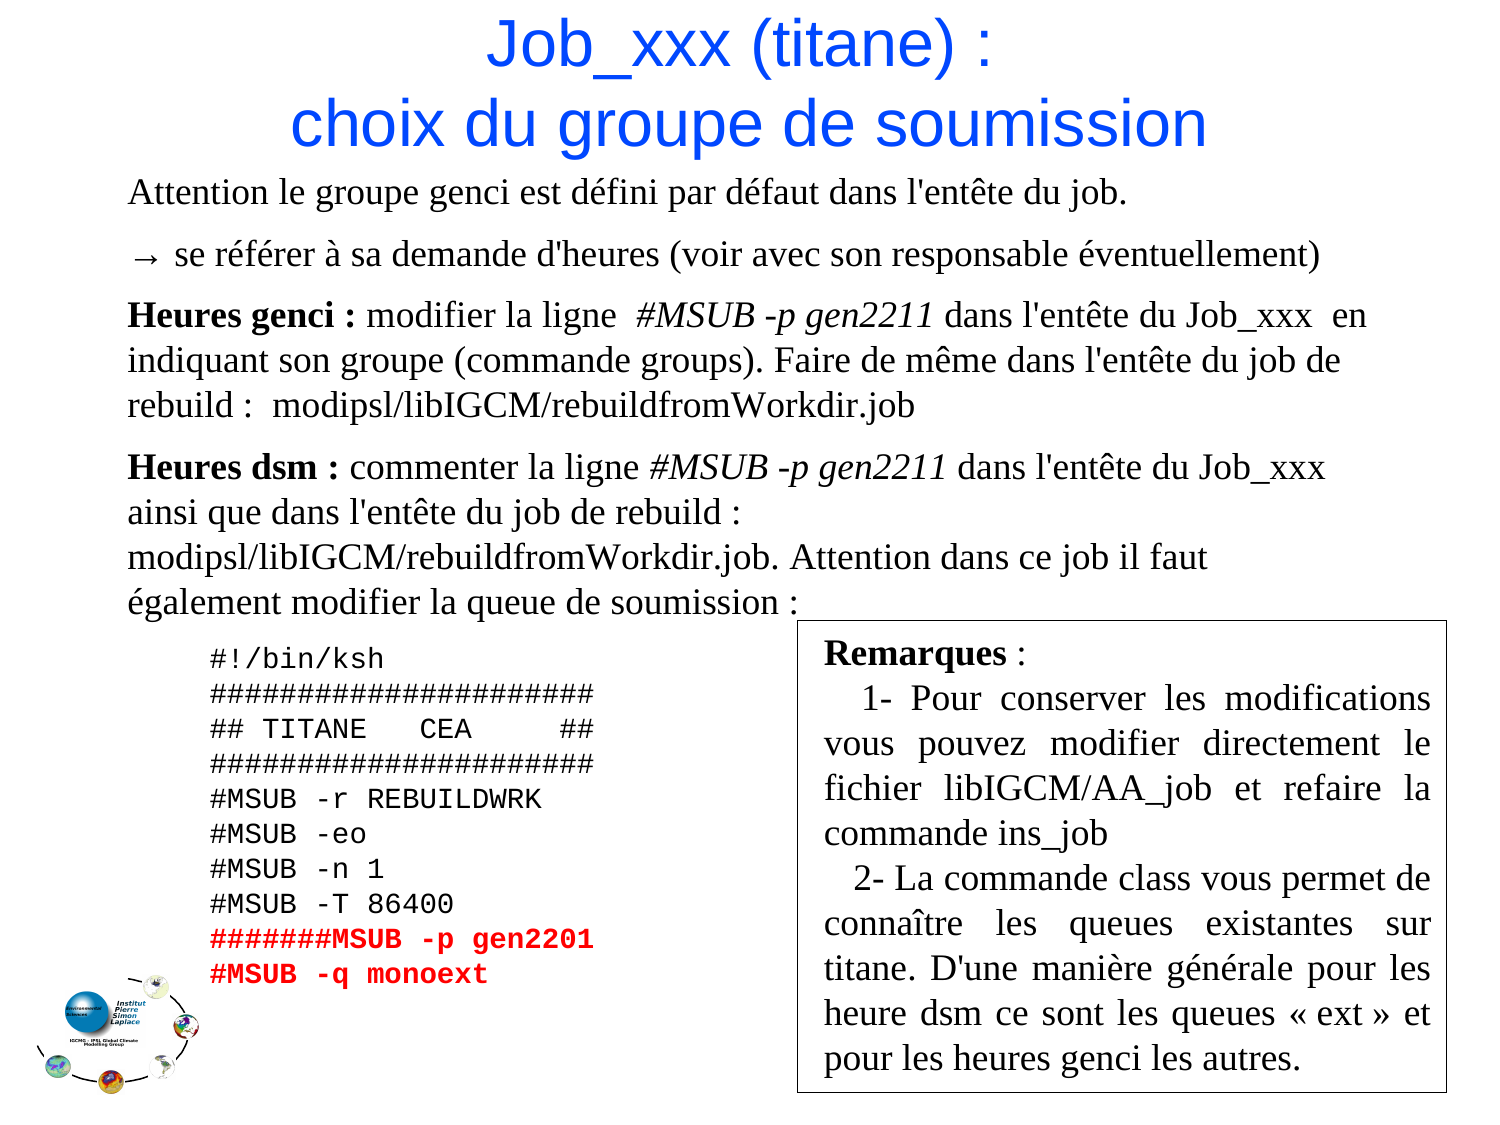

# Job_xxx (titane) : choix du groupe de soumission
Attention le groupe genci est défini par défaut dans l'entête du job.
→ se référer à sa demande d'heures (voir avec son responsable éventuellement)
Heures genci : modifier la ligne #MSUB -p gen2211 dans l'entête du Job_xxx en indiquant son groupe (commande groups). Faire de même dans l'entête du job de rebuild : modipsl/libIGCM/rebuildfromWorkdir.job
Heures dsm : commenter la ligne #MSUB -p gen2211 dans l'entête du Job_xxx ainsi que dans l'entête du job de rebuild : modipsl/libIGCM/rebuildfromWorkdir.job. Attention dans ce job il faut également modifier la queue de soumission :
Remarques :
 1- Pour conserver les modifications vous pouvez modifier directement le fichier libIGCM/AA_job et refaire la commande ins_job
 2- La commande class vous permet de connaître les queues existantes sur titane. D'une manière générale pour les heure dsm ce sont les queues « ext » et pour les heures genci les autres.
#!/bin/ksh
######################
## TITANE CEA ##
######################
#MSUB -r REBUILDWRK
#MSUB -eo
#MSUB -n 1
#MSUB -T 86400
#######MSUB -p gen2201
#MSUB -q monoext